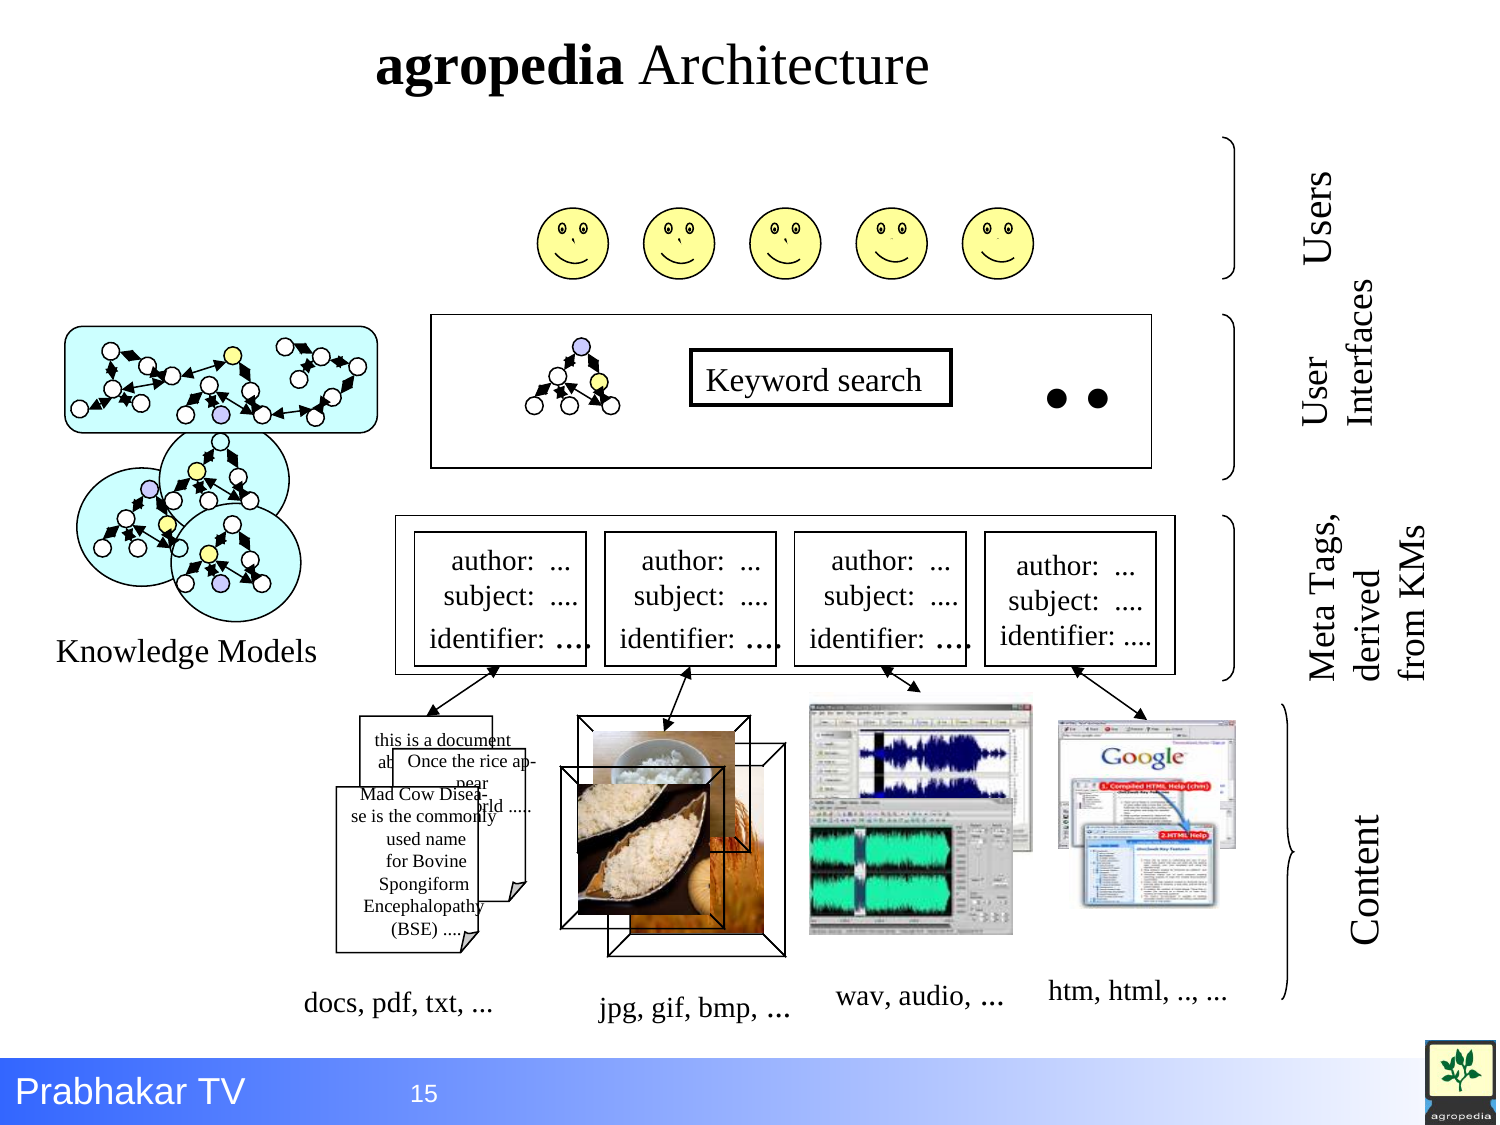

agropedia Architecture
Users
..
User Interfaces
Keyword search
Meta Tags, derived from KMs
author: ...
subject: ....
identifier: ....
author: ...
subject: ....
identifier: ....
author: ...
subject: ....
identifier: ....
author: ...
subject: ....
identifier: ....
Knowledge Models
this is a document
about rice and its
pests.....
Once the rice ap-
pear
in the world .....
Mad Cow Disea-
se is the commonly
 used name
 for Bovine
 Spongiform
Encephalopathy
 (BSE) ....
Content
wav, audio, ...
htm, html, .., ...
docs, pdf, txt, ...
jpg, gif, bmp, ...